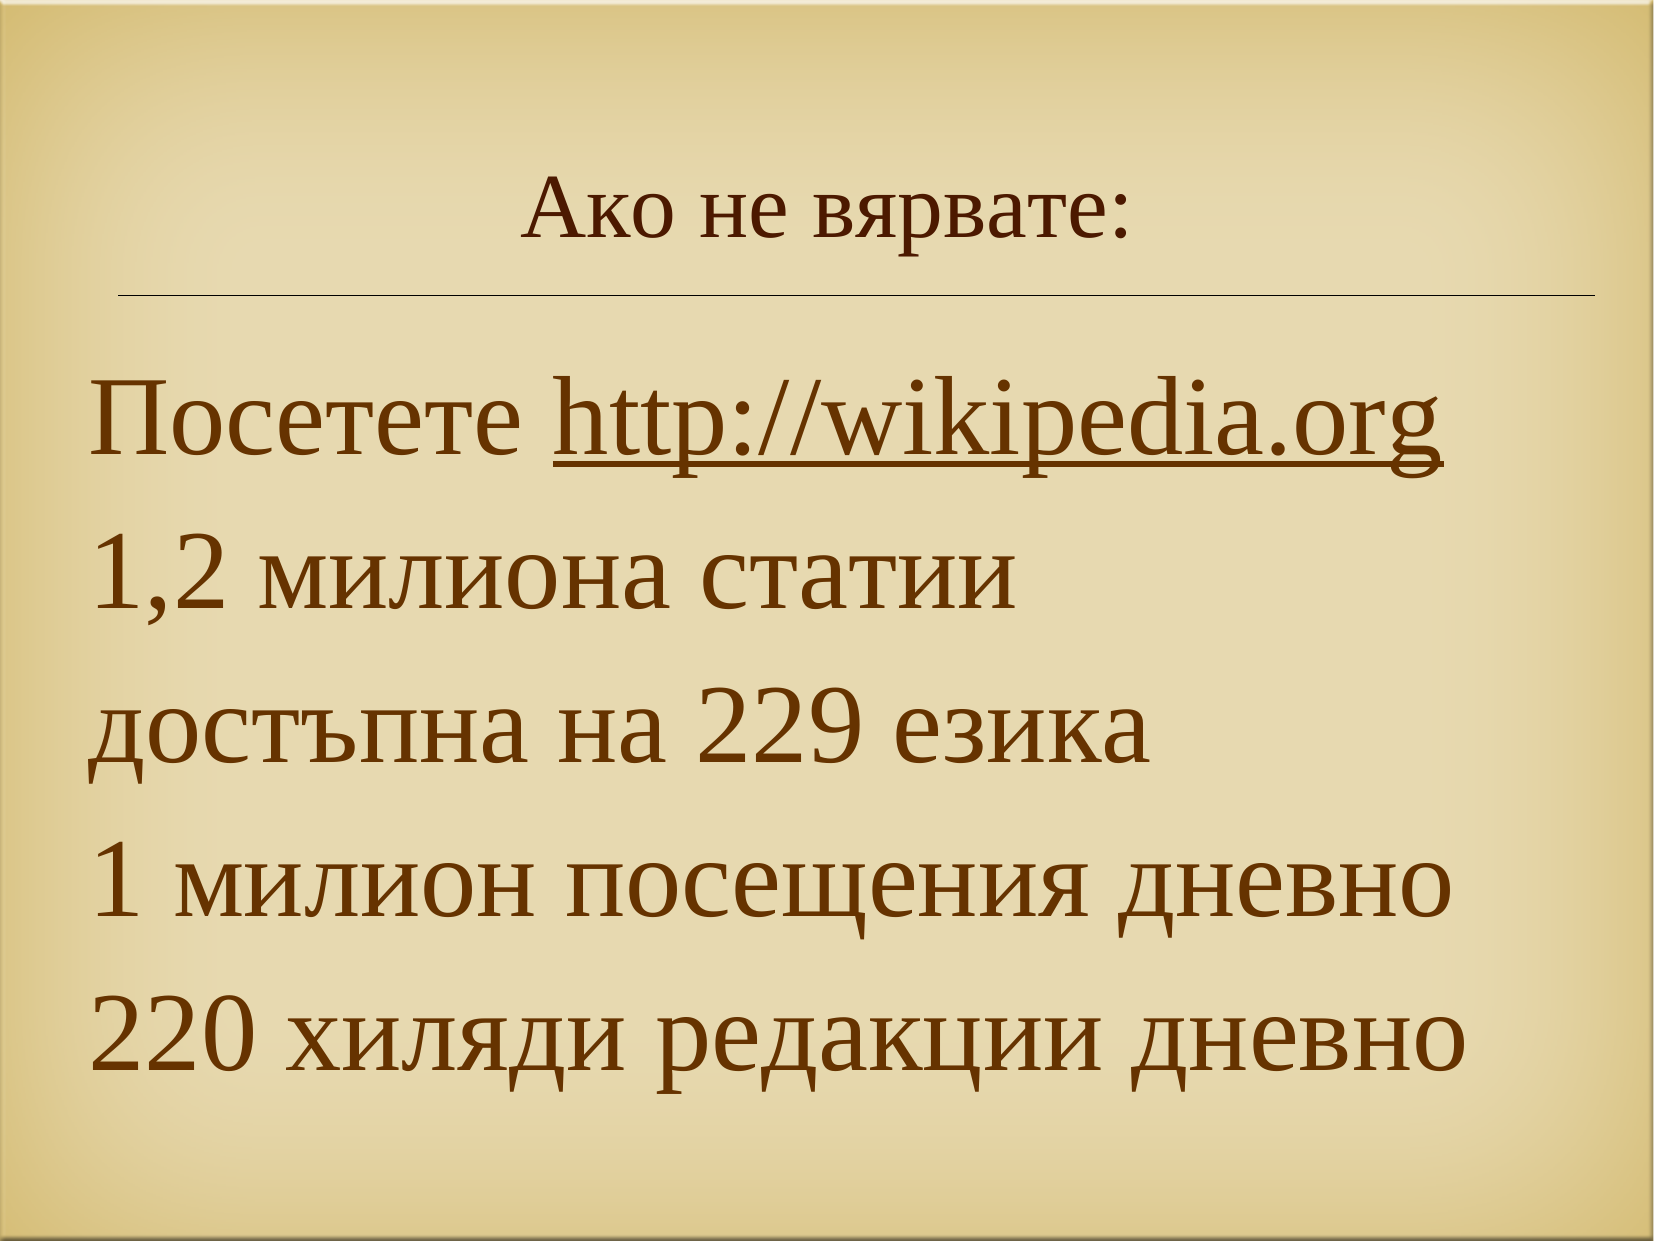

# Ако не вярвате:
Посетете http://wikipedia.org
1,2 милиона статии
достъпна на 229 езика
1 милион посещения дневно
220 хиляди редакции дневно